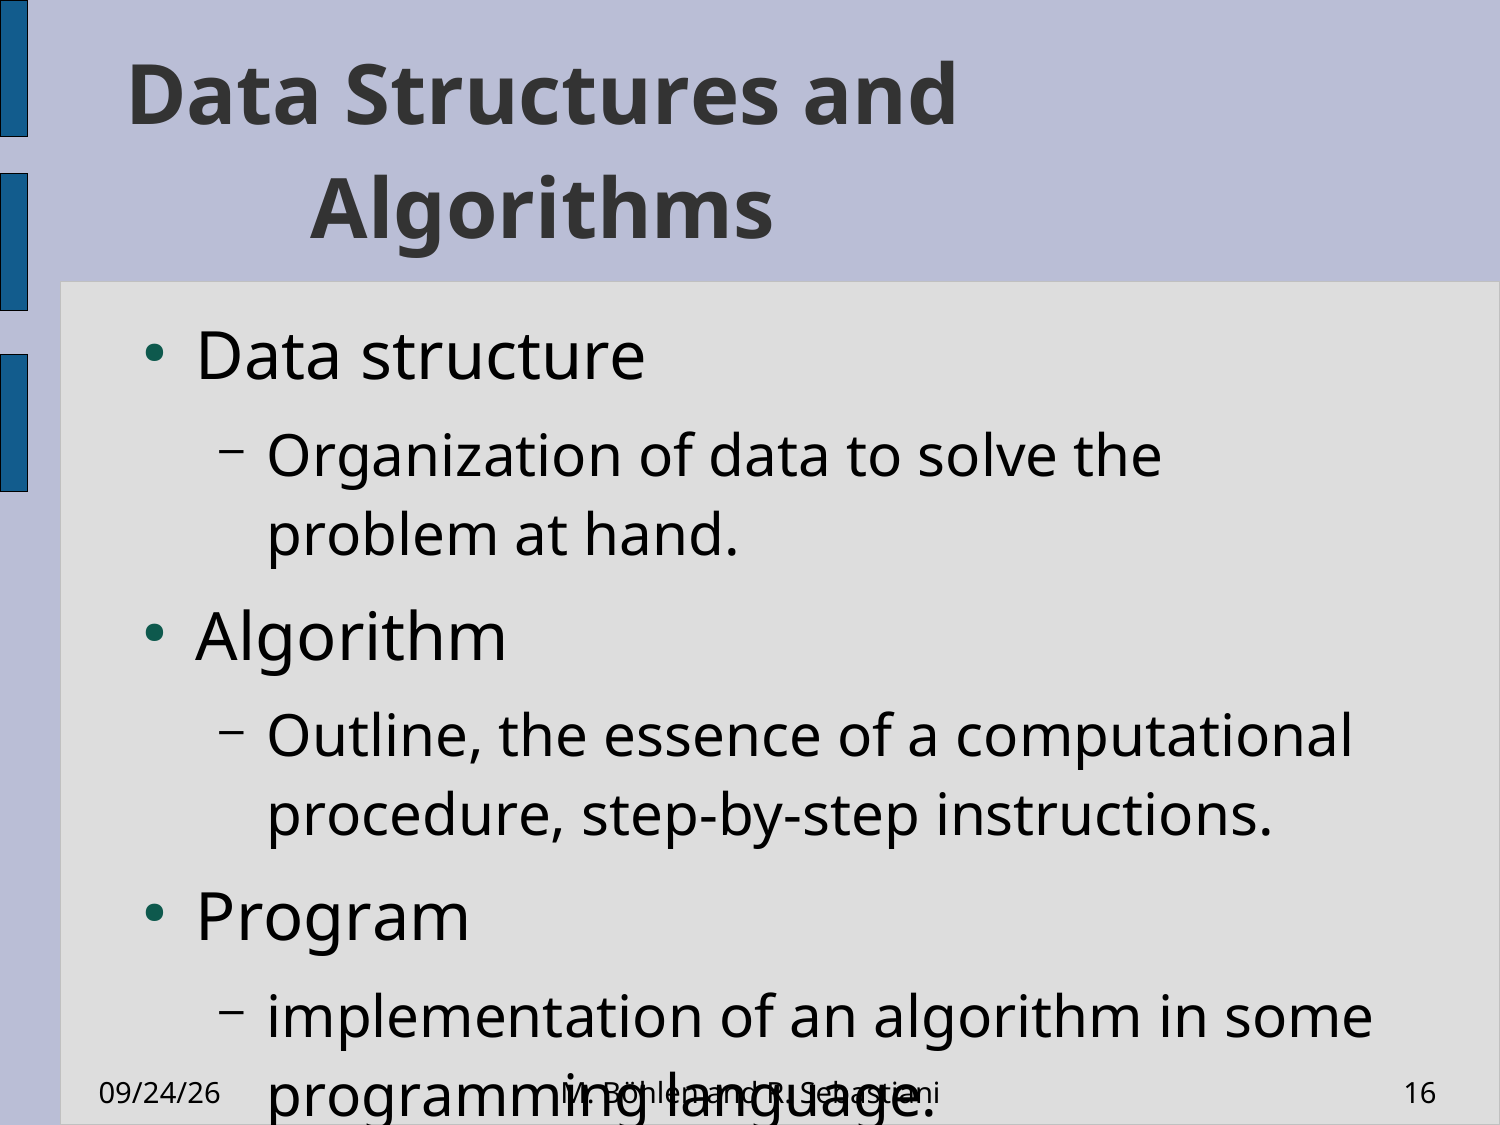

# Data Structures and Algorithms
Data structure
Organization of data to solve the problem at hand.
Algorithm
Outline, the essence of a computational procedure, step-by-step instructions.
Program
implementation of an algorithm in some programming language.
M. Böhlen and R. Sebastiani
16